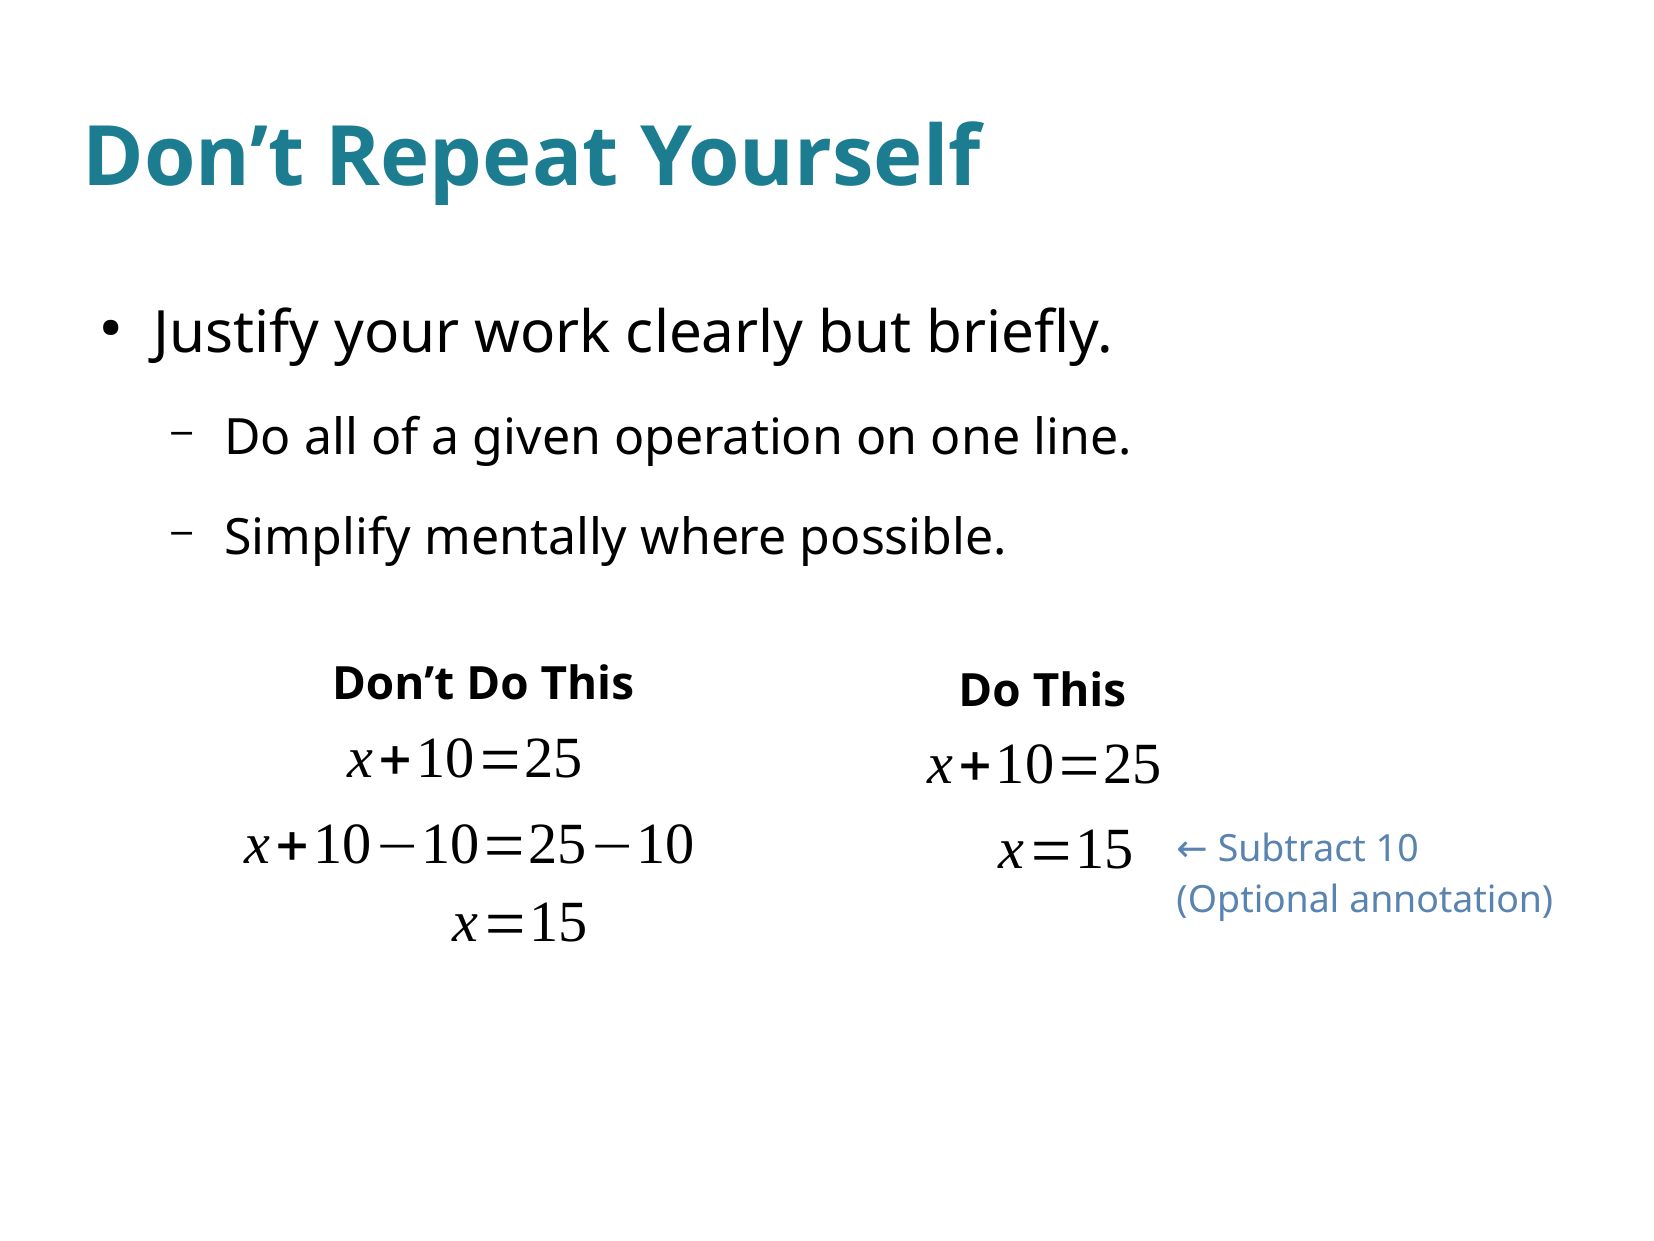

# Don’t Repeat Yourself
Justify your work clearly but briefly.
Do all of a given operation on one line.
Simplify mentally where possible.
Don’t Do This
Do This
← Subtract 10 (Optional annotation)